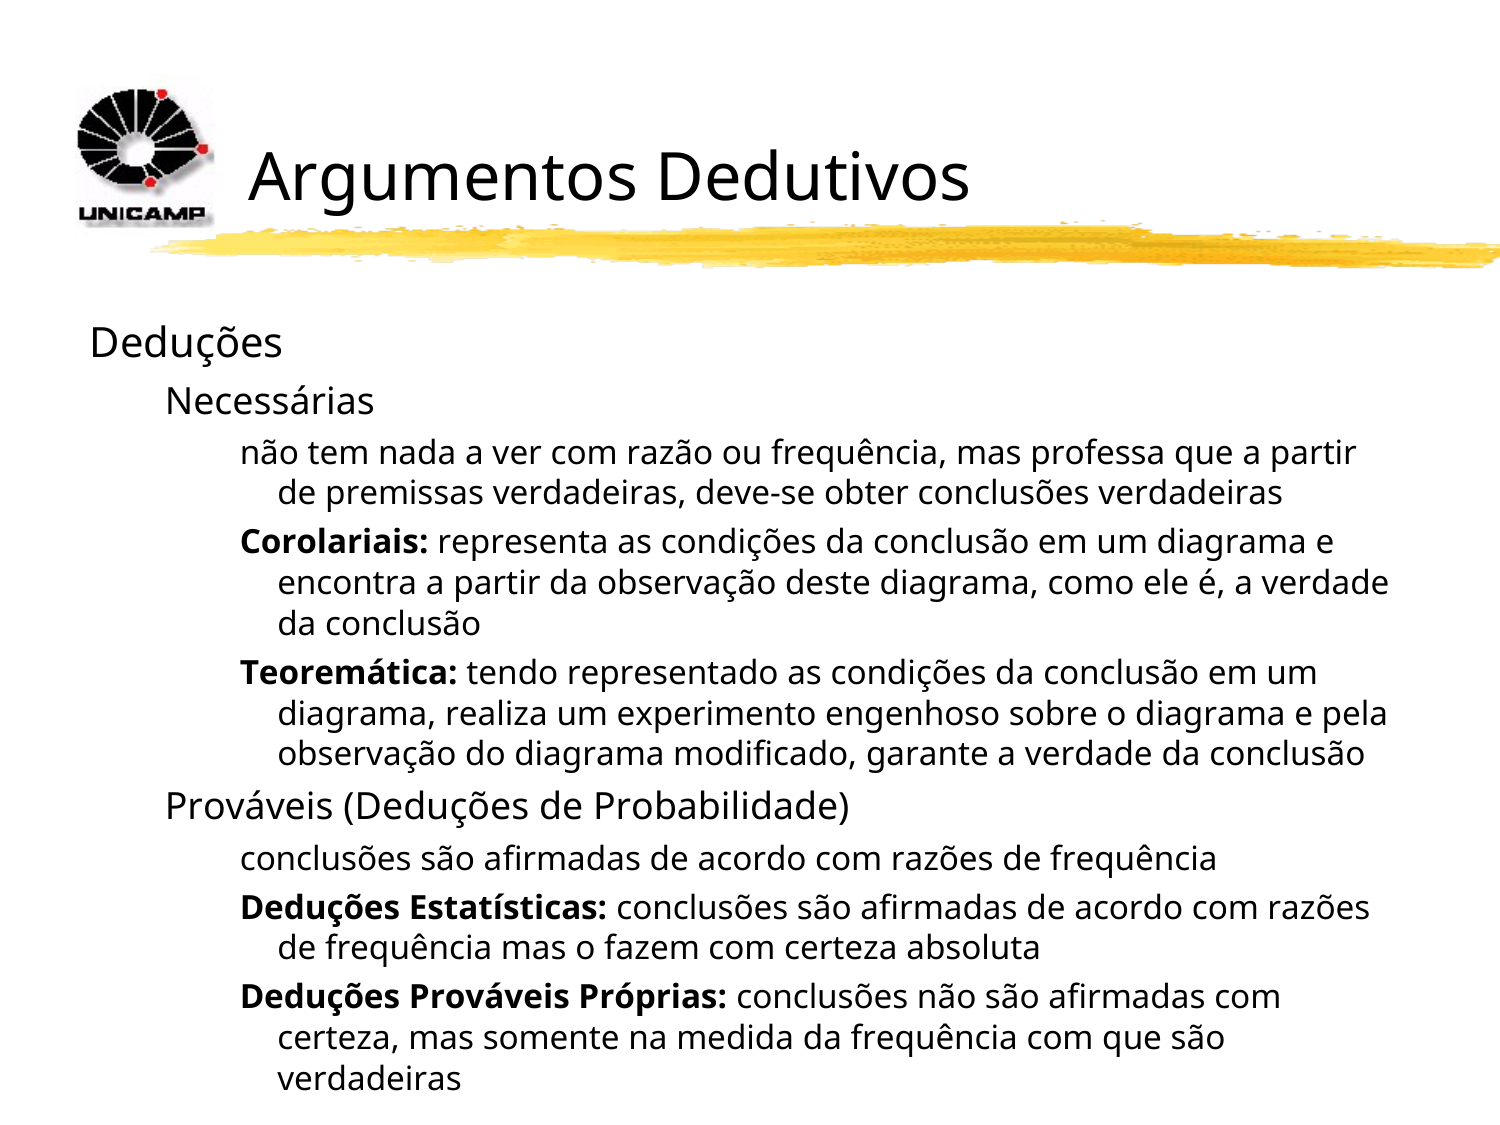

# Argumentos Dedutivos
Deduções
Necessárias
não tem nada a ver com razão ou frequência, mas professa que a partir de premissas verdadeiras, deve-se obter conclusões verdadeiras
Corolariais: representa as condições da conclusão em um diagrama e encontra a partir da observação deste diagrama, como ele é, a verdade da conclusão
Teoremática: tendo representado as condições da conclusão em um diagrama, realiza um experimento engenhoso sobre o diagrama e pela observação do diagrama modificado, garante a verdade da conclusão
Prováveis (Deduções de Probabilidade)
conclusões são afirmadas de acordo com razões de frequência
Deduções Estatísticas: conclusões são afirmadas de acordo com razões de frequência mas o fazem com certeza absoluta
Deduções Prováveis Próprias: conclusões não são afirmadas com certeza, mas somente na medida da frequência com que são verdadeiras